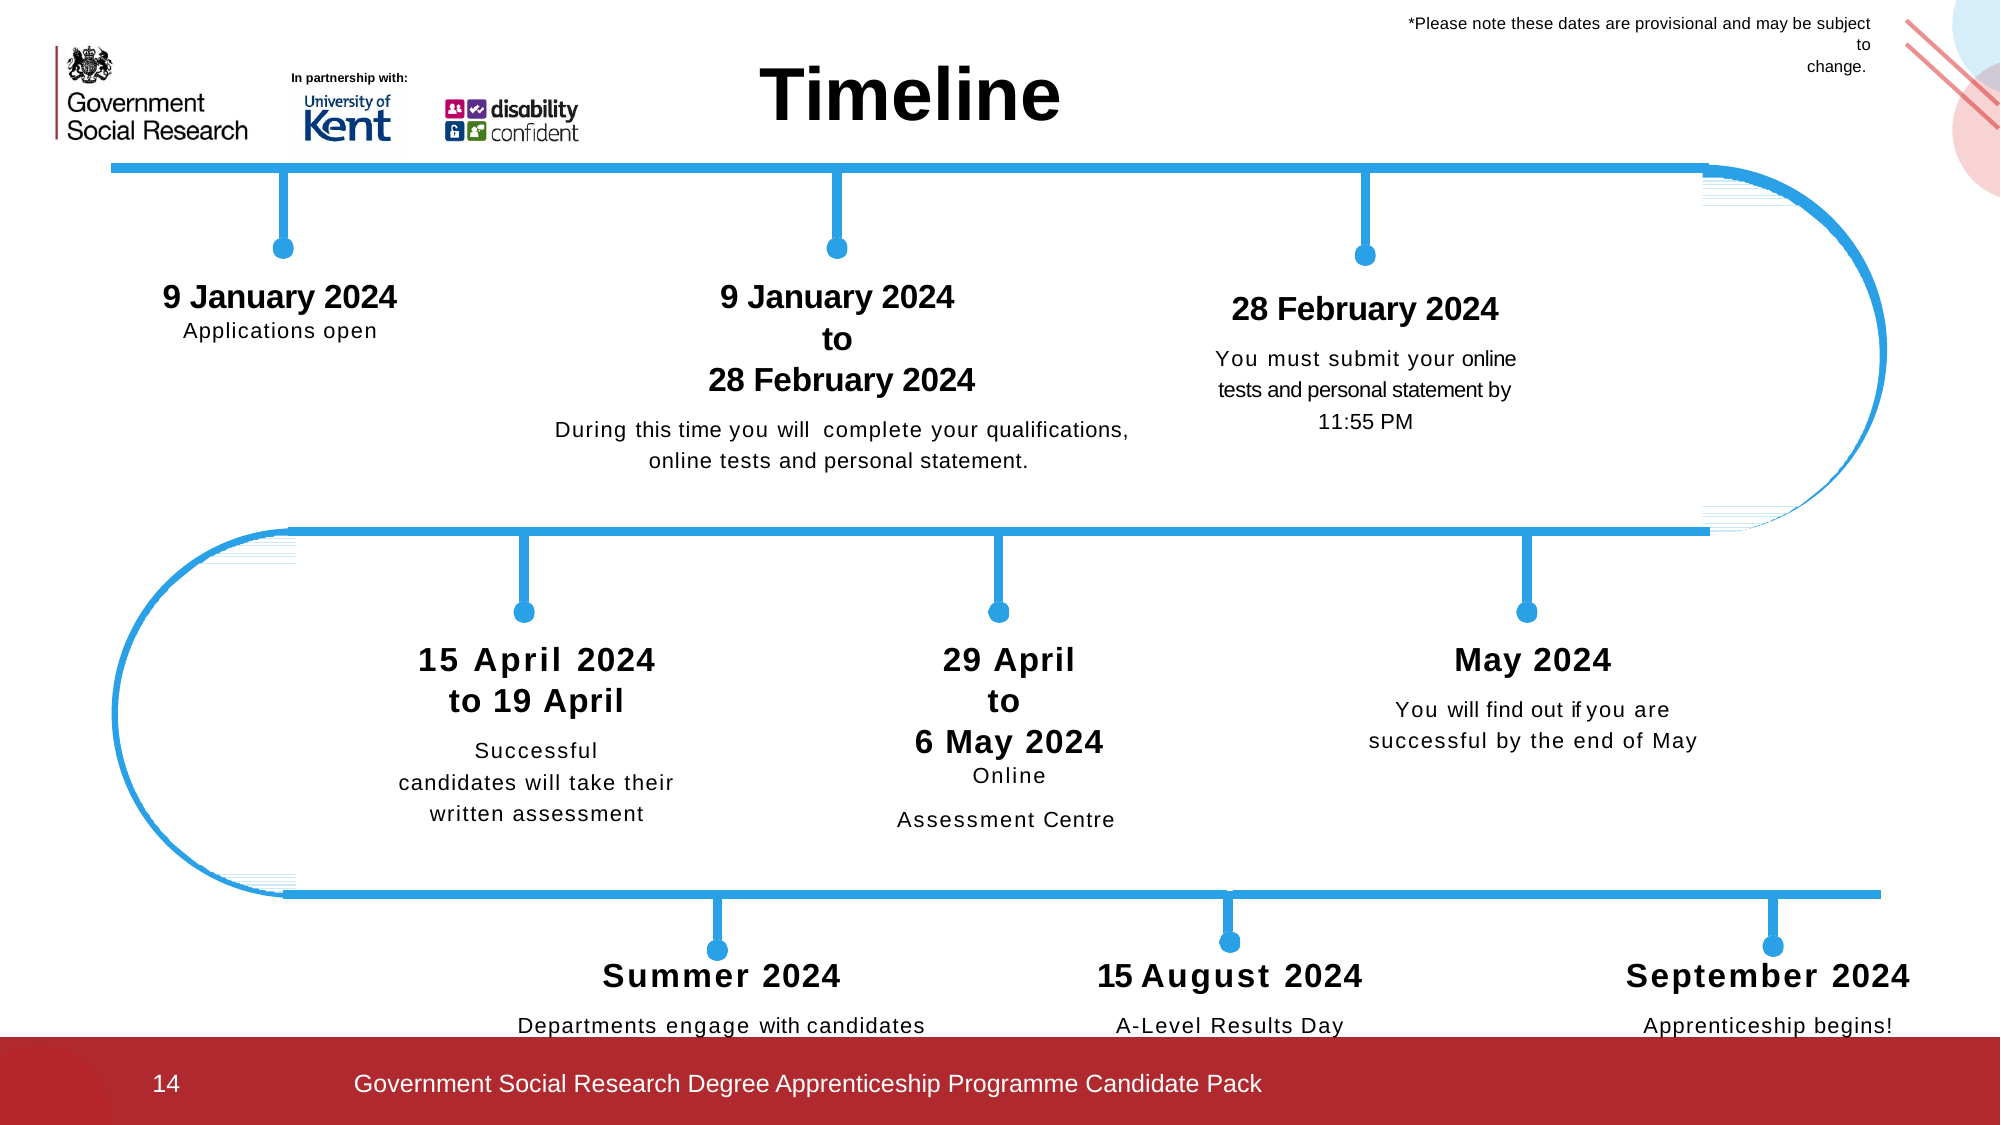

*Please note these dates are provisional and may be subject to
change.
# Timeline
9 January 2024
to
28 February 2024
During this time you will  complete your qualifications, online tests and personal statement.
9 January 2024
Applications open
28 February 2024
You must submit your online tests and personal statement by 11:55 PM
15 April 2024
to 19 April
Successful candidates will take their written assessment
29 April
to
6 May 2024
Online
Assessment Centre
May 2024
You will find out if you are successful by the end of May
Summer 2024
Departments engage with candidates
15 August 2024
A-Level Results Day
September 2024
Apprenticeship begins!
Government Social Research Degree Apprenticeship Programme Candidate Pack